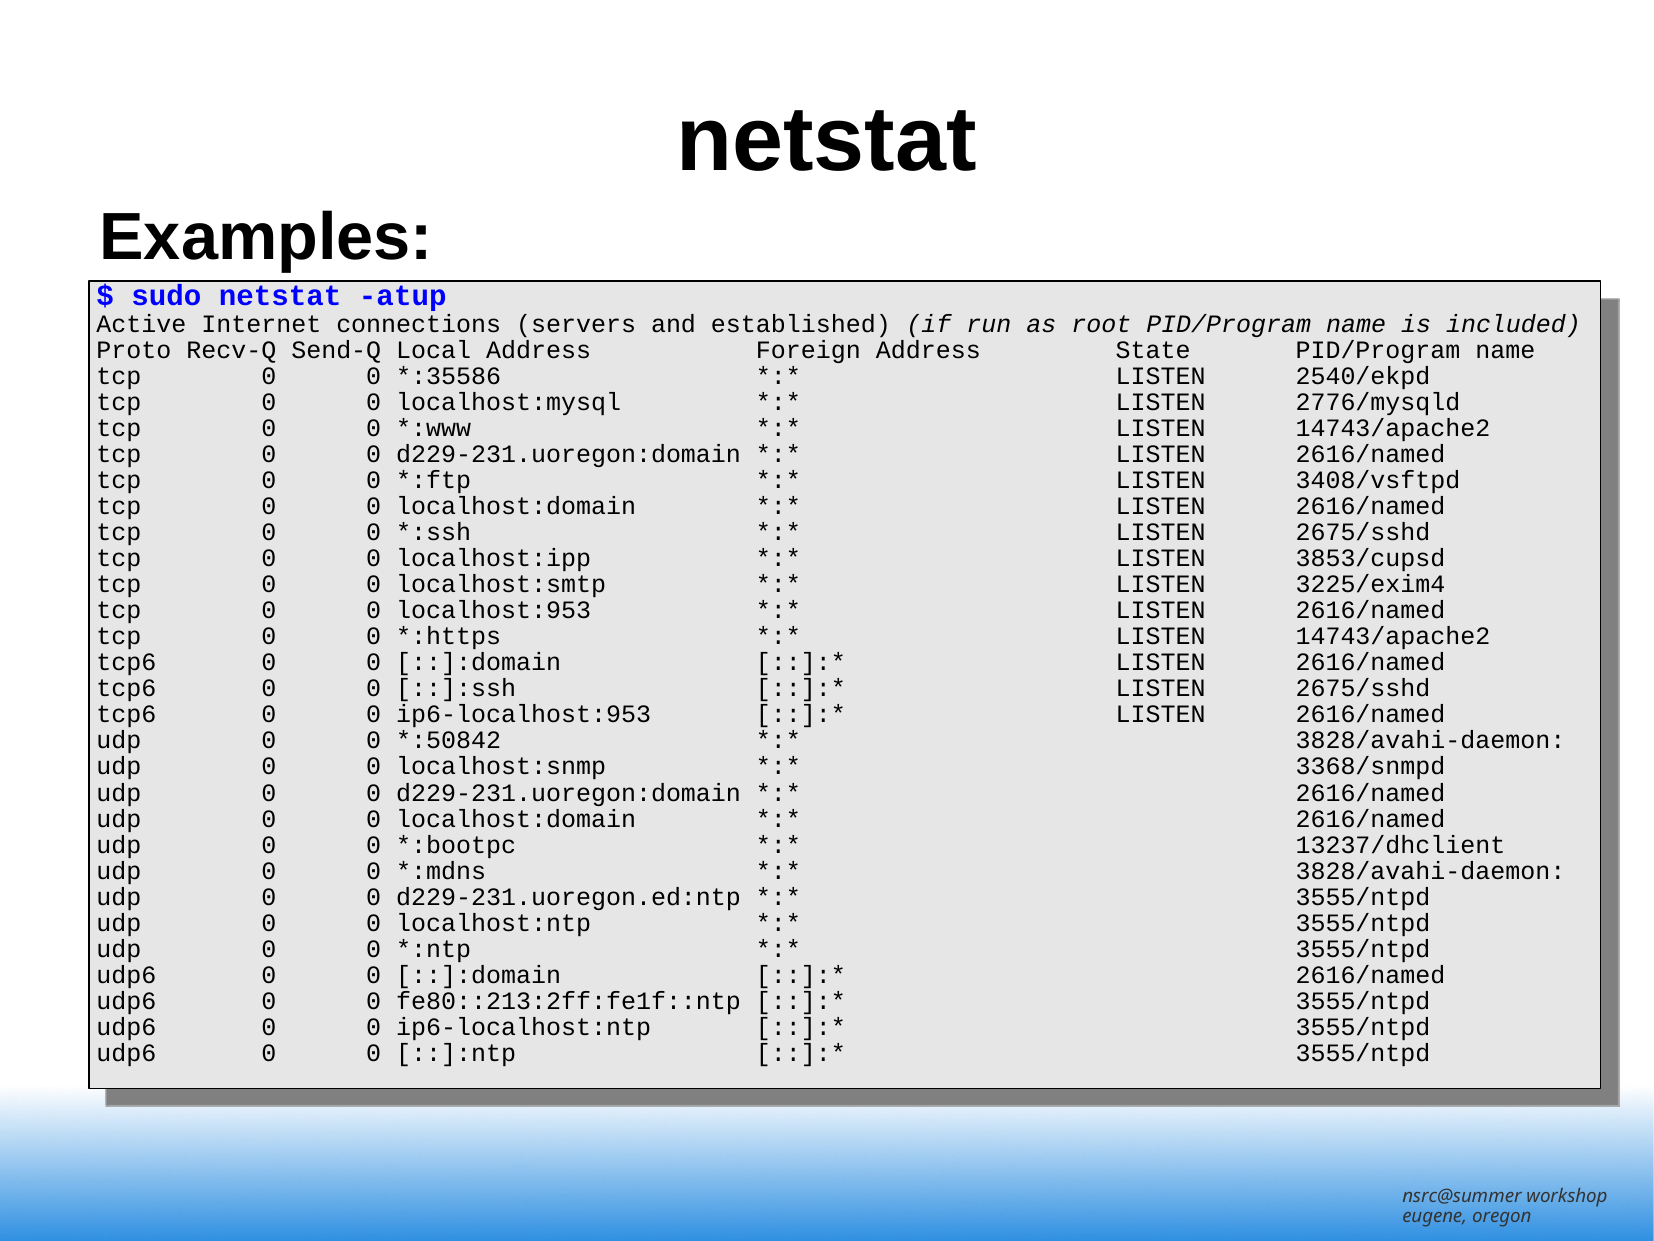

# netstat
Examples:
$ sudo netstat -atup
Active Internet connections (servers and established) (if run as root PID/Program name is included)
Proto Recv-Q Send-Q Local Address Foreign Address State PID/Program name
tcp 0 0 *:35586 *:* LISTEN 2540/ekpd
tcp 0 0 localhost:mysql *:* LISTEN 2776/mysqld
tcp 0 0 *:www *:* LISTEN 14743/apache2
tcp 0 0 d229-231.uoregon:domain *:* LISTEN 2616/named
tcp 0 0 *:ftp *:* LISTEN 3408/vsftpd
tcp 0 0 localhost:domain *:* LISTEN 2616/named
tcp 0 0 *:ssh *:* LISTEN 2675/sshd
tcp 0 0 localhost:ipp *:* LISTEN 3853/cupsd
tcp 0 0 localhost:smtp *:* LISTEN 3225/exim4
tcp 0 0 localhost:953 *:* LISTEN 2616/named
tcp 0 0 *:https *:* LISTEN 14743/apache2
tcp6 0 0 [::]:domain [::]:* LISTEN 2616/named
tcp6 0 0 [::]:ssh [::]:* LISTEN 2675/sshd
tcp6 0 0 ip6-localhost:953 [::]:* LISTEN 2616/named
udp 0 0 *:50842 *:* 3828/avahi-daemon:
udp 0 0 localhost:snmp *:* 3368/snmpd
udp 0 0 d229-231.uoregon:domain *:* 2616/named
udp 0 0 localhost:domain *:* 2616/named
udp 0 0 *:bootpc *:* 13237/dhclient
udp 0 0 *:mdns *:* 3828/avahi-daemon:
udp 0 0 d229-231.uoregon.ed:ntp *:* 3555/ntpd
udp 0 0 localhost:ntp *:* 3555/ntpd
udp 0 0 *:ntp *:* 3555/ntpd
udp6 0 0 [::]:domain [::]:* 2616/named
udp6 0 0 fe80::213:2ff:fe1f::ntp [::]:* 3555/ntpd
udp6 0 0 ip6-localhost:ntp [::]:* 3555/ntpd
udp6 0 0 [::]:ntp [::]:* 3555/ntpd